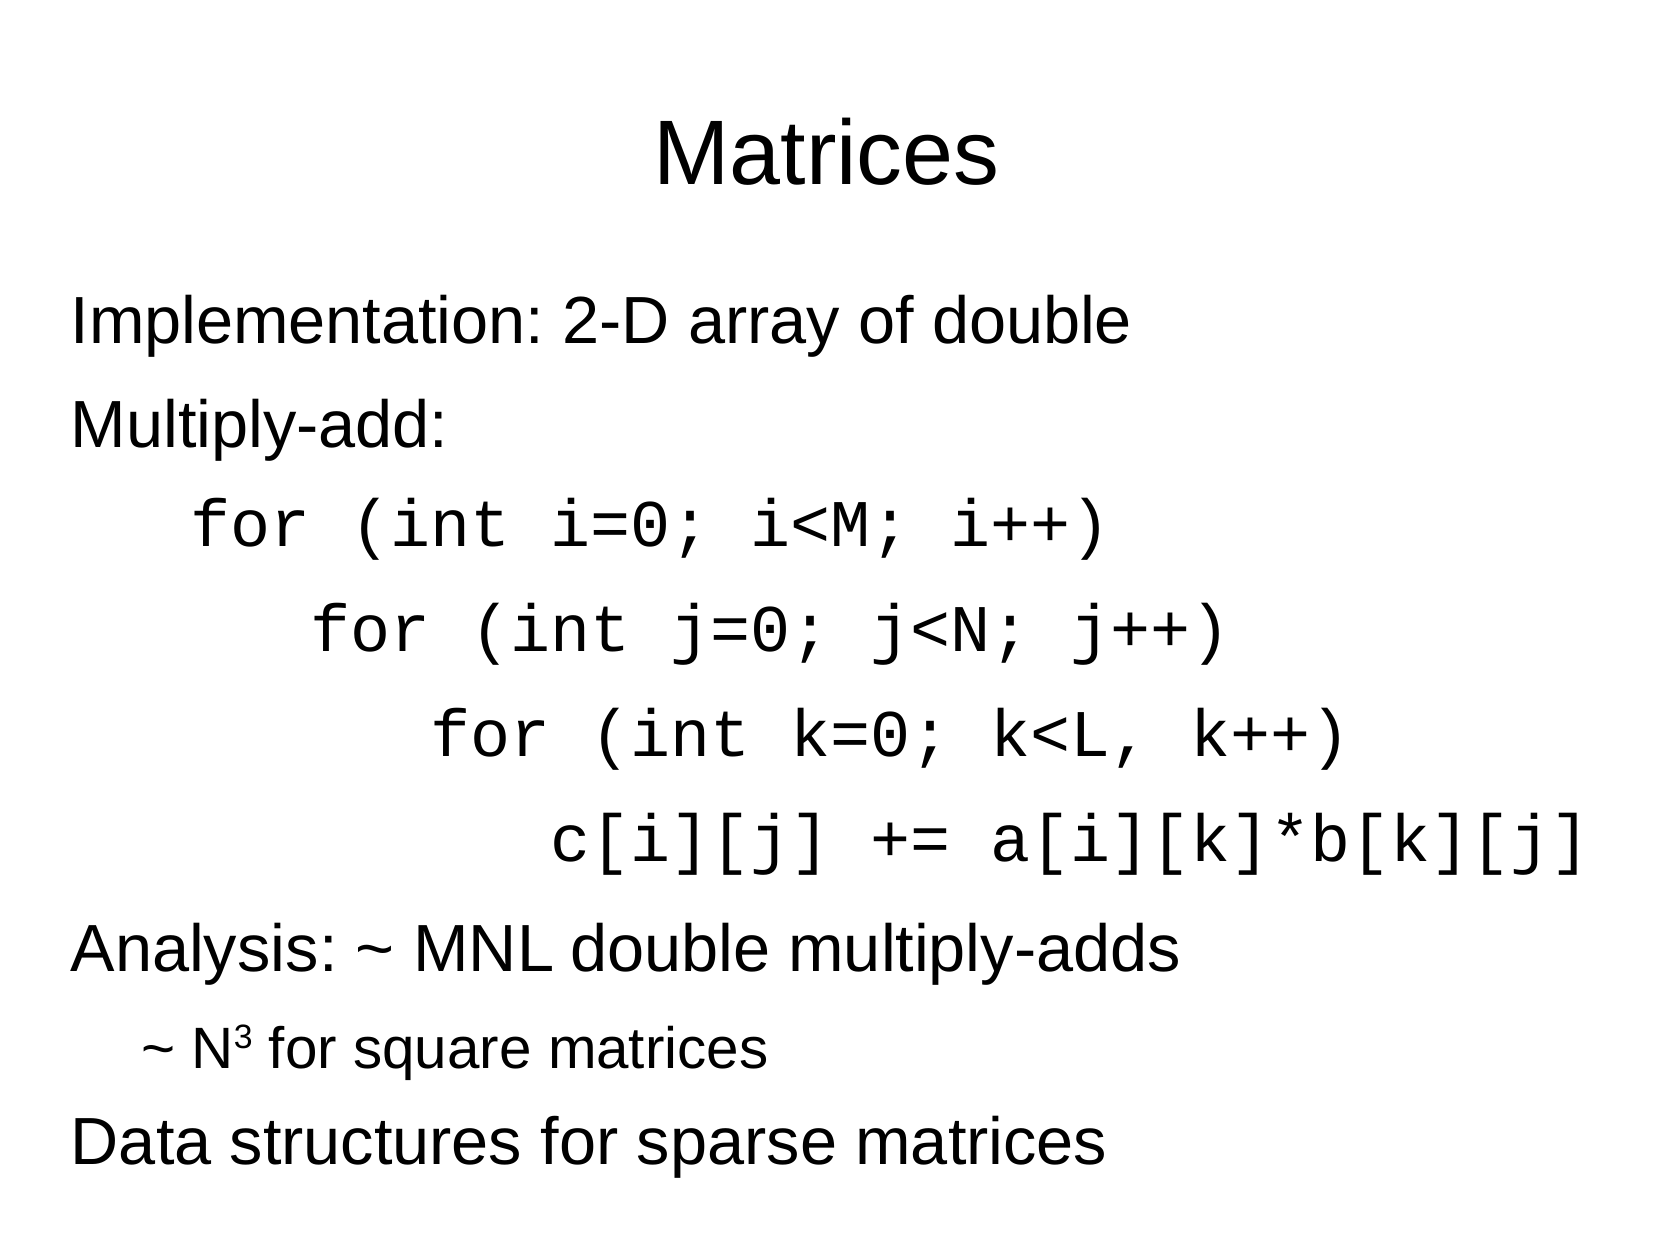

# Matrices
Implementation: 2-D array of double
Multiply-add:
 for (int i=0; i<M; i++)
 for (int j=0; j<N; j++)
 for (int k=0; k<L, k++)
 c[i][j] += a[i][k]*b[k][j]
Analysis: ~ MNL double multiply-adds
~ N3 for square matrices
Data structures for sparse matrices